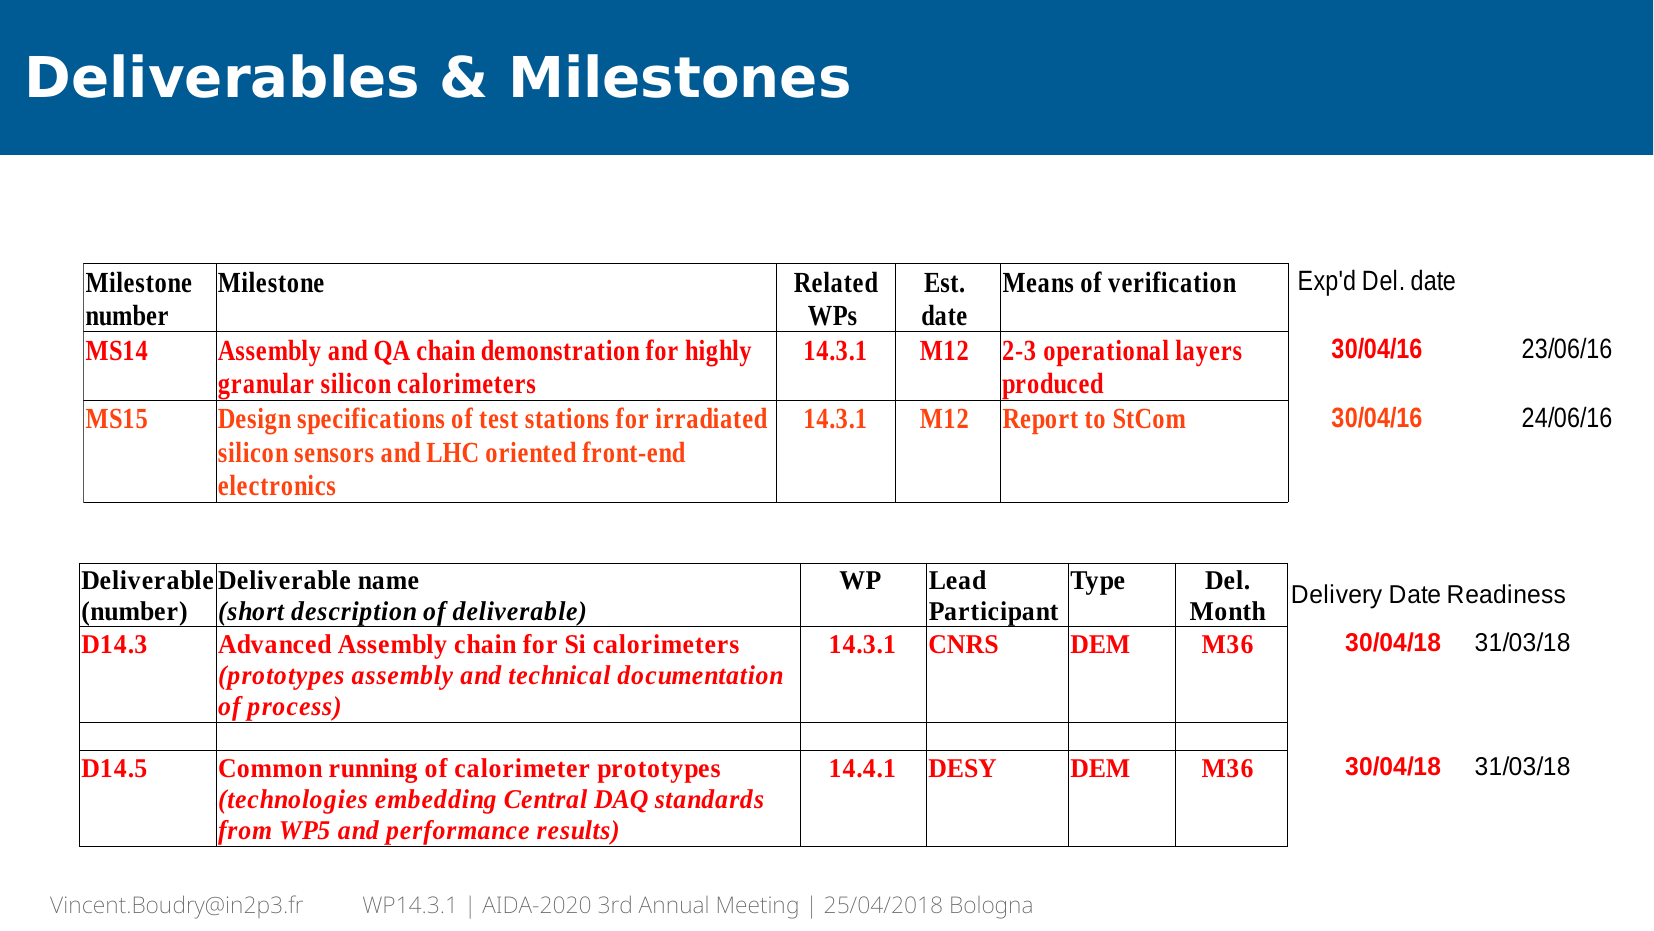

# Deliverables & Milestones
Vincent.Boudry@in2p3.fr
 WP14.3.1 | AIDA-2020 3rd Annual Meeting | 25/04/2018 Bologna